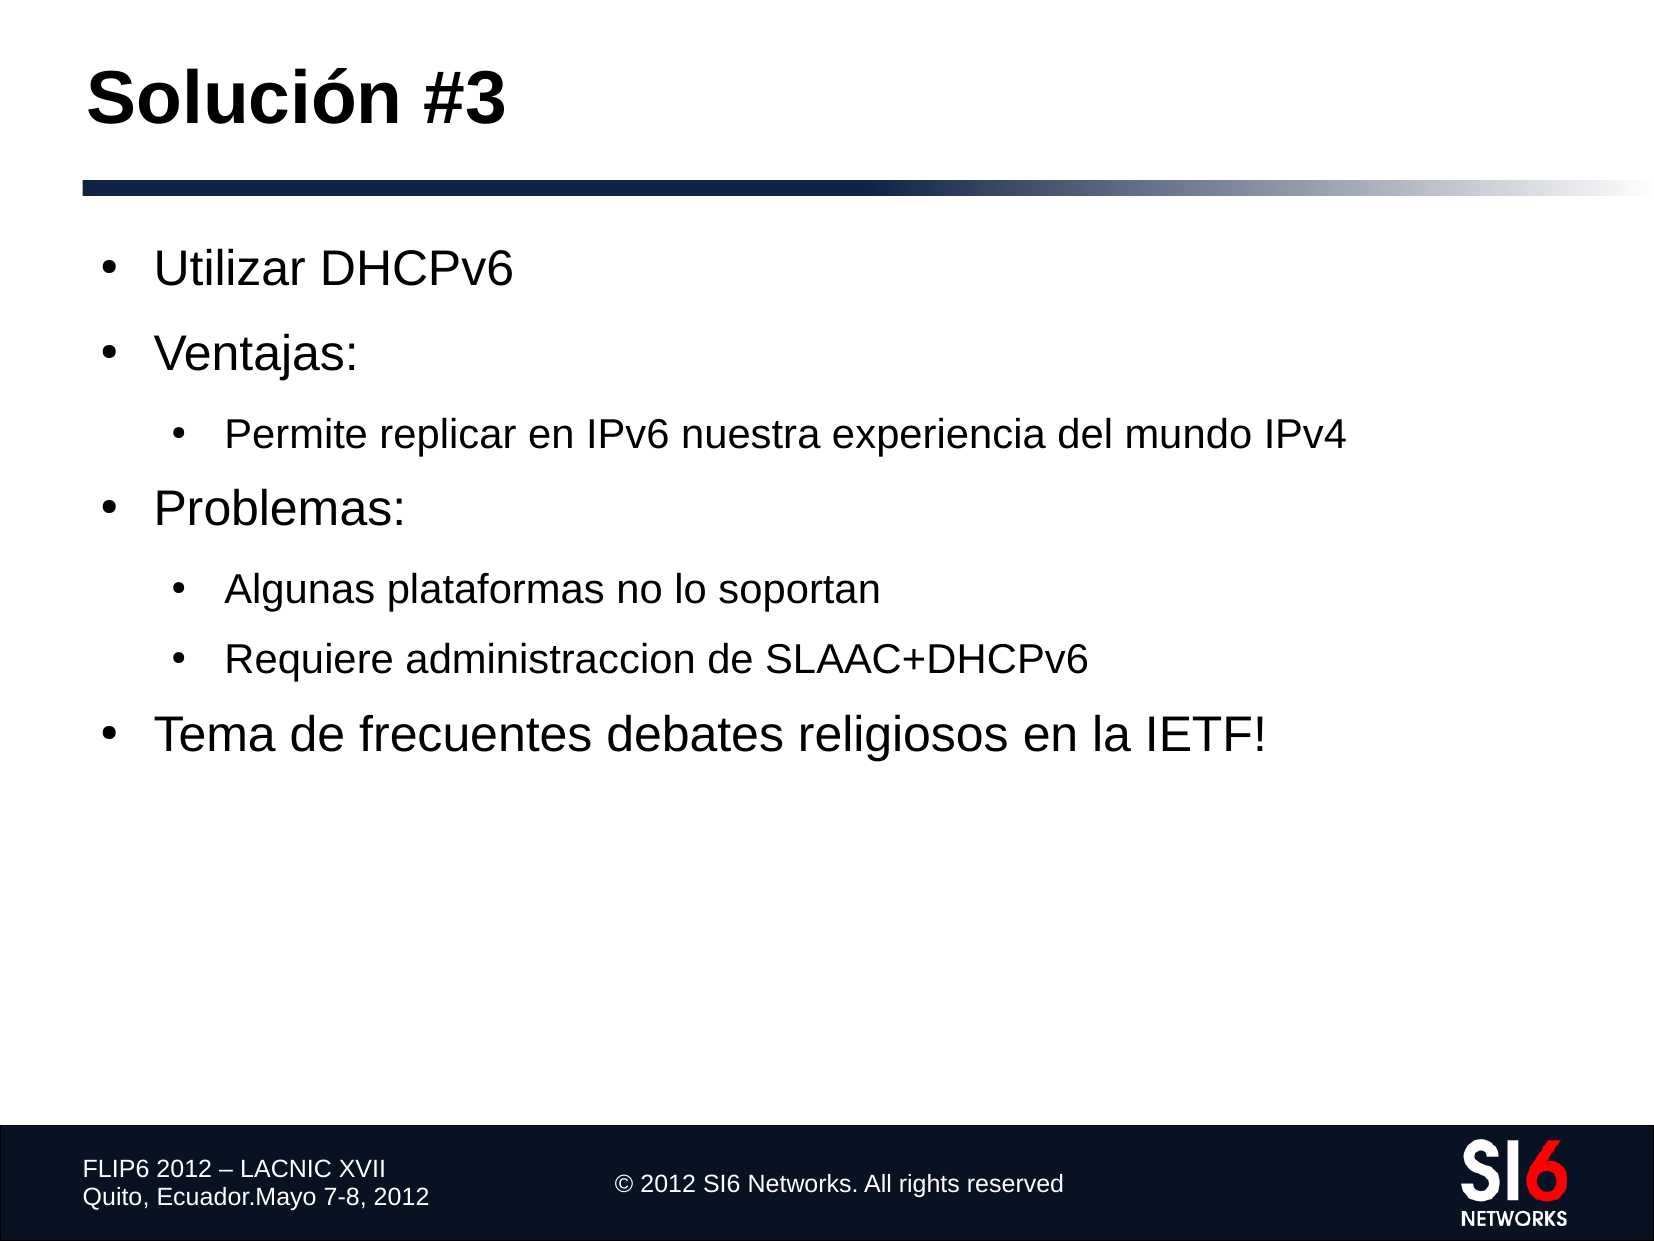

# Solución #3
Utilizar DHCPv6
Ventajas:
Permite replicar en IPv6 nuestra experiencia del mundo IPv4
Problemas:
Algunas plataformas no lo soportan
Requiere administraccion de SLAAC+DHCPv6
Tema de frecuentes debates religiosos en la IETF!